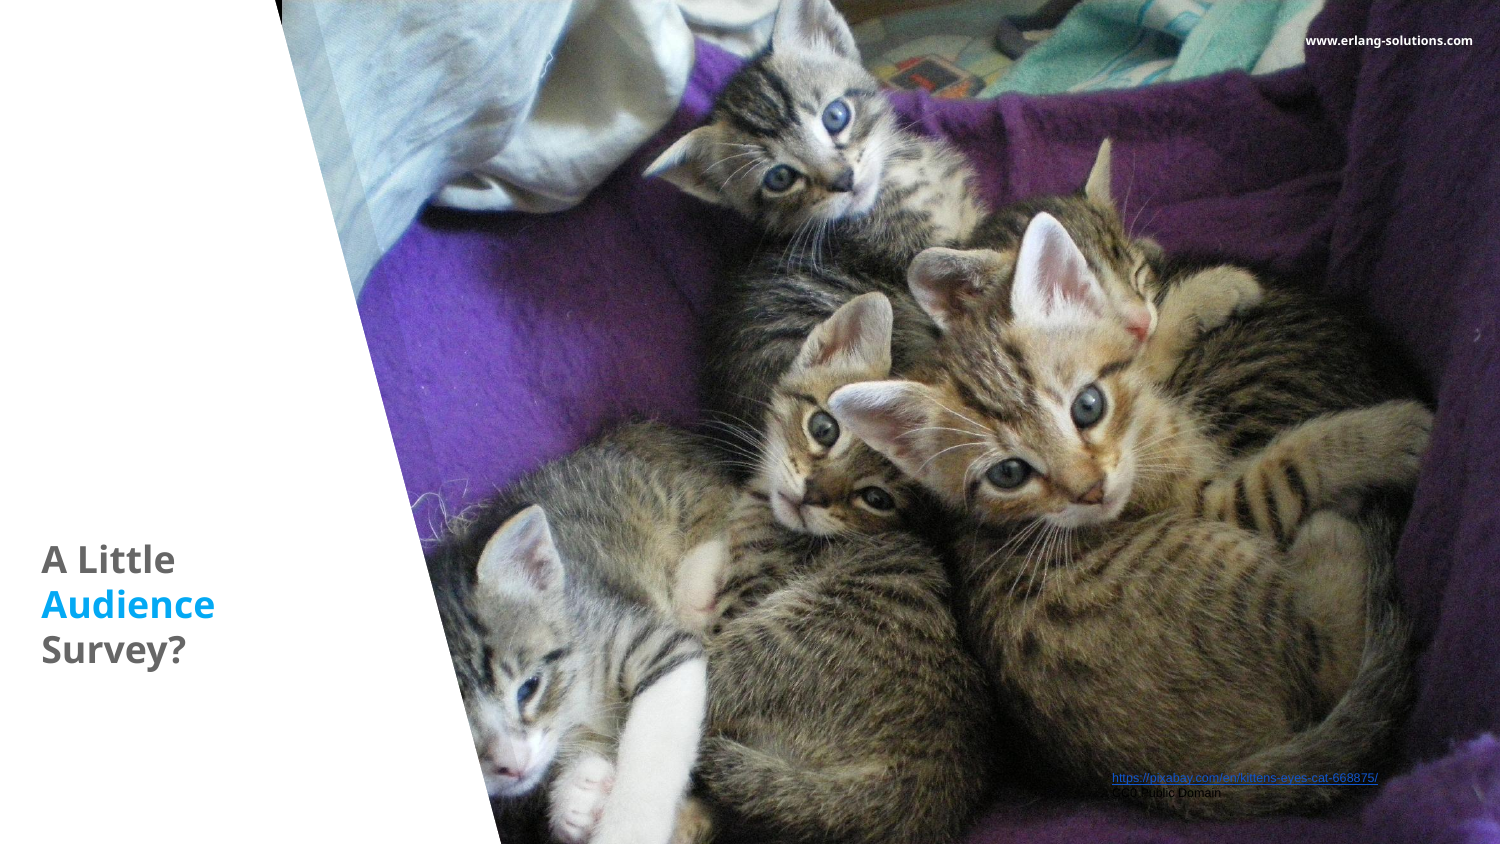

# A Little Audience Survey?
https://pixabay.com/en/kittens-eyes-cat-668875/
CC0 Public Domain